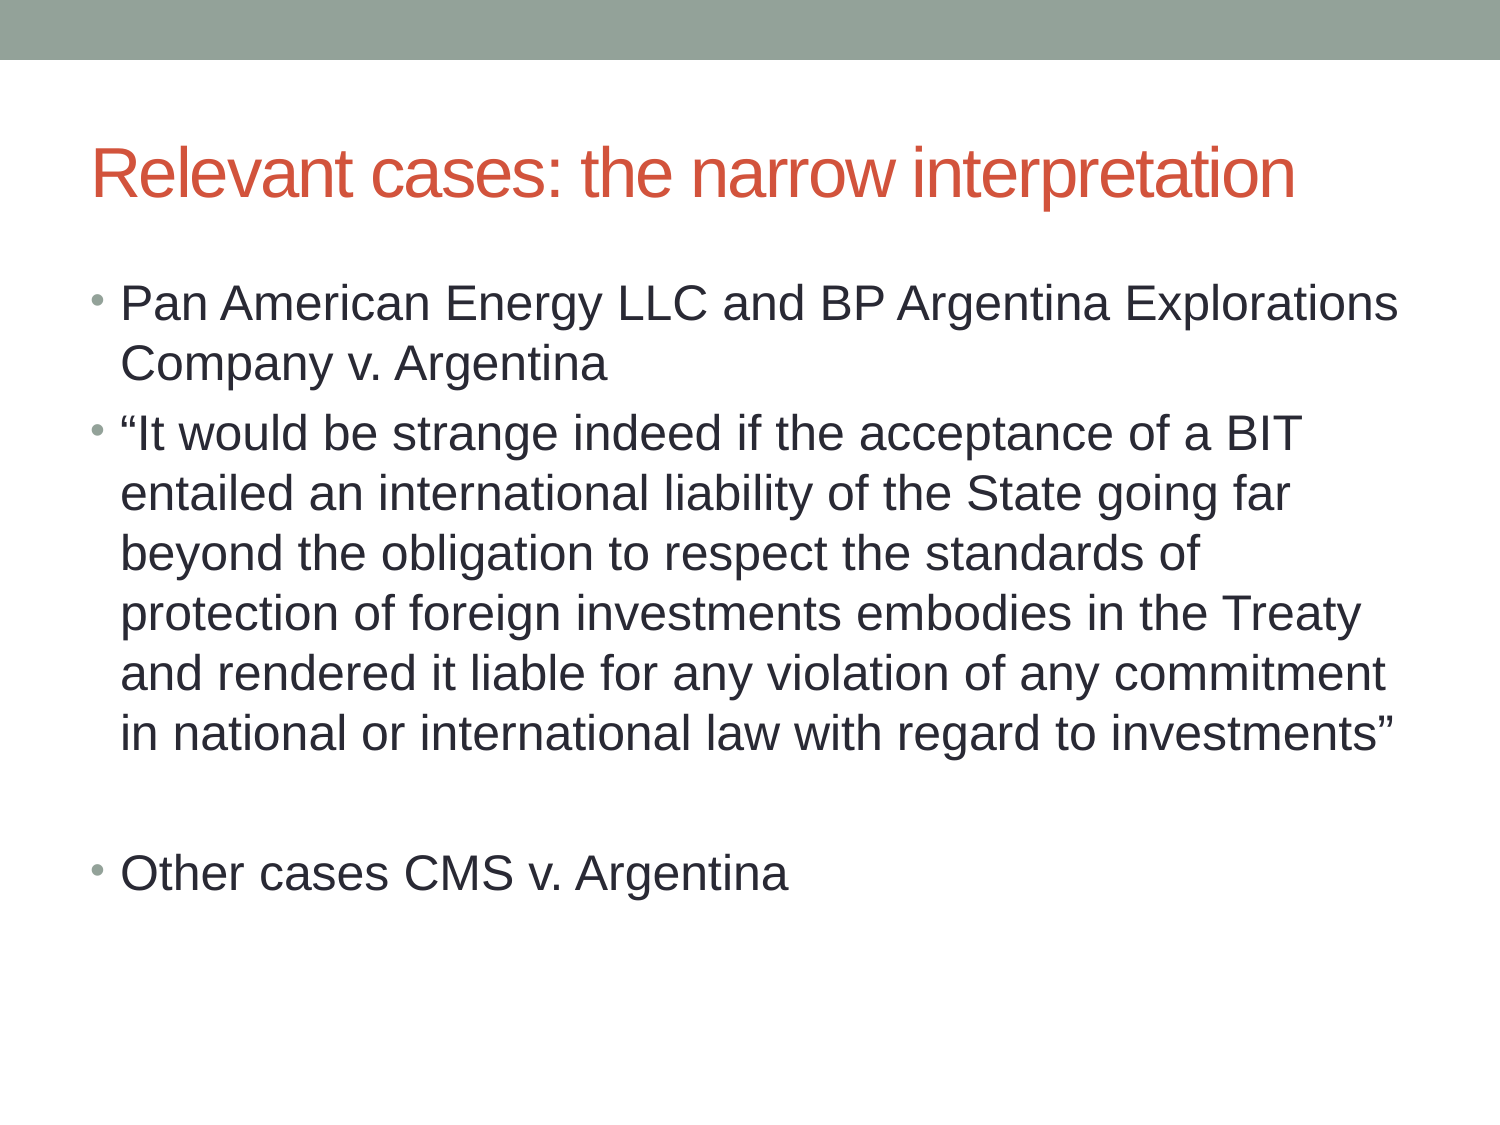

# Relevant cases: the narrow interpretation
Pan American Energy LLC and BP Argentina Explorations Company v. Argentina
“It would be strange indeed if the acceptance of a BIT entailed an international liability of the State going far beyond the obligation to respect the standards of protection of foreign investments embodies in the Treaty and rendered it liable for any violation of any commitment in national or international law with regard to investments”
Other cases CMS v. Argentina